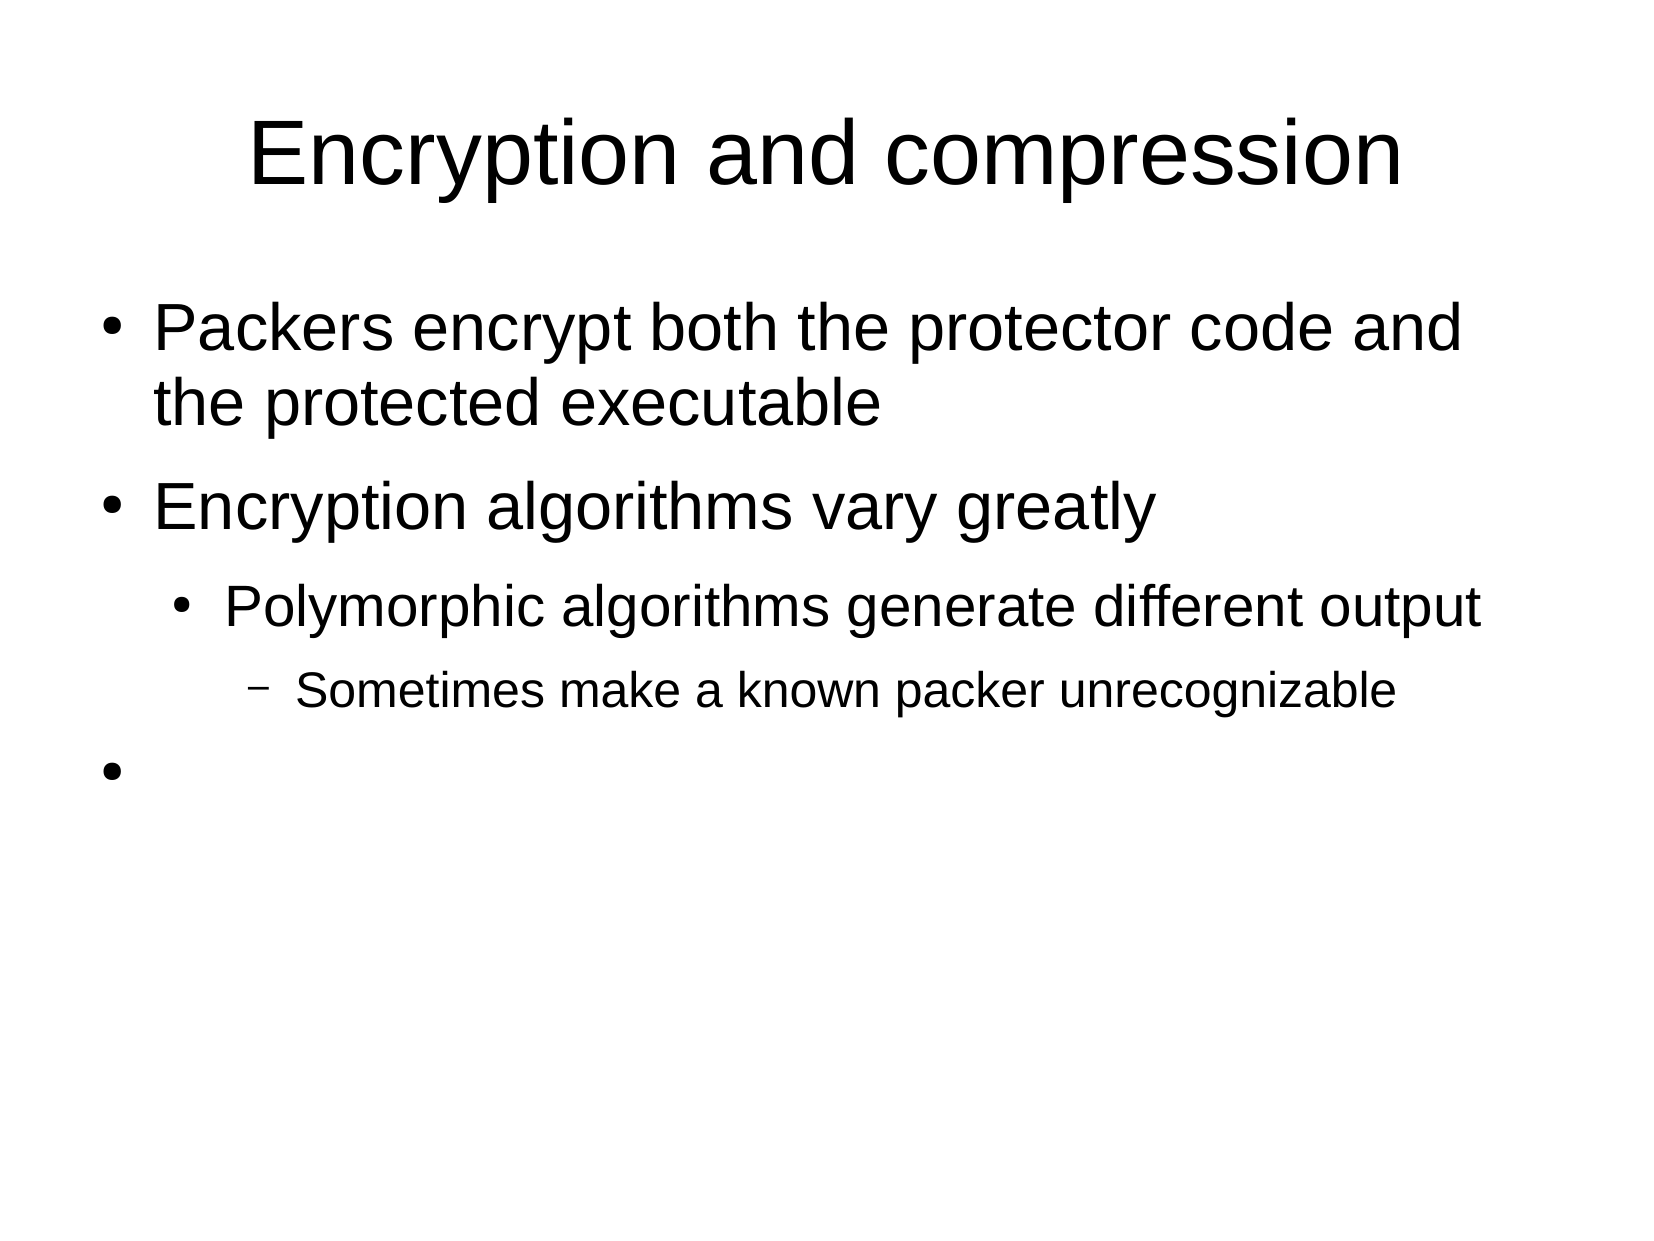

# Encryption and compression
Packers encrypt both the protector code and the protected executable
Encryption algorithms vary greatly
Polymorphic algorithms generate different output
Sometimes make a known packer unrecognizable